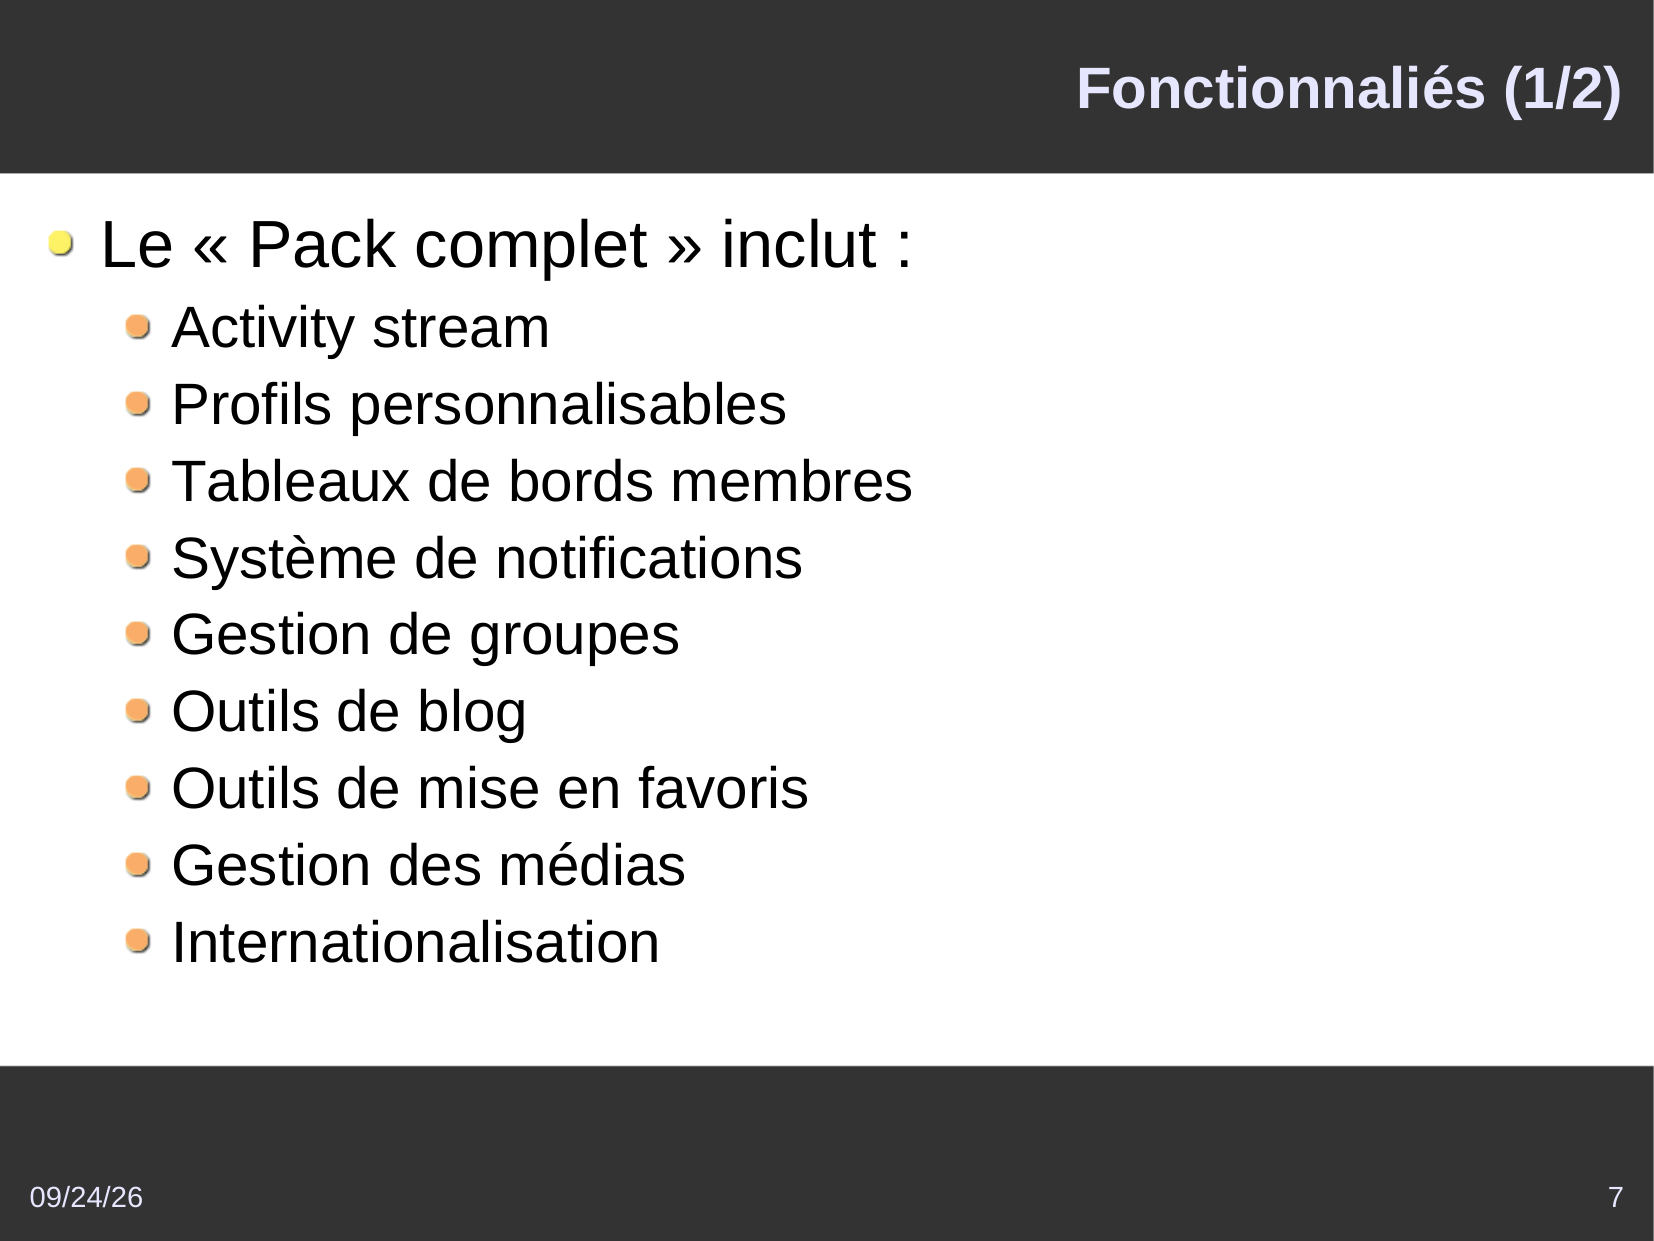

# Fonctionnaliés (1/2)
Le « Pack complet » inclut :
Activity stream
Profils personnalisables
Tableaux de bords membres
Système de notifications
Gestion de groupes
Outils de blog
Outils de mise en favoris
Gestion des médias
Internationalisation
7